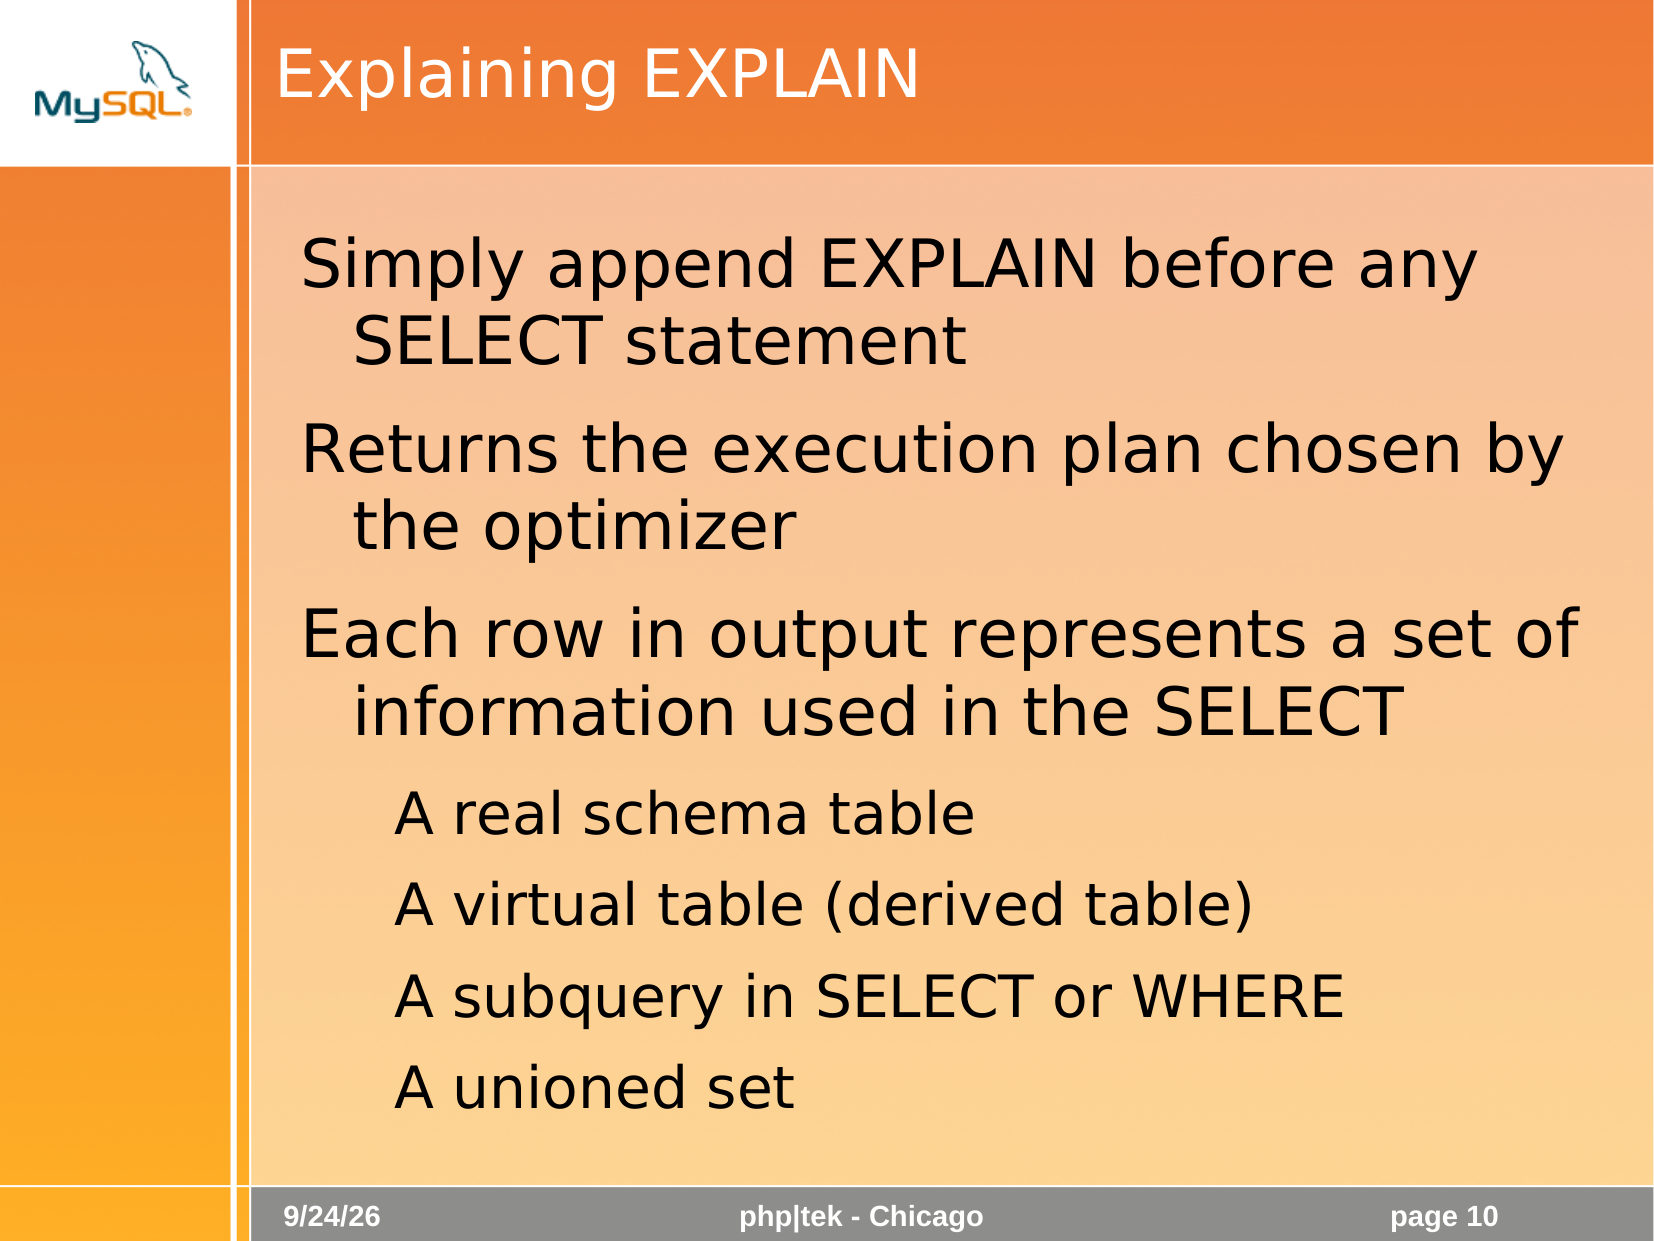

# Explaining EXPLAIN
Simply append EXPLAIN before any SELECT statement
Returns the execution plan chosen by the optimizer
Each row in output represents a set of information used in the SELECT
A real schema table
A virtual table (derived table)
A subquery in SELECT or WHERE
A unioned set